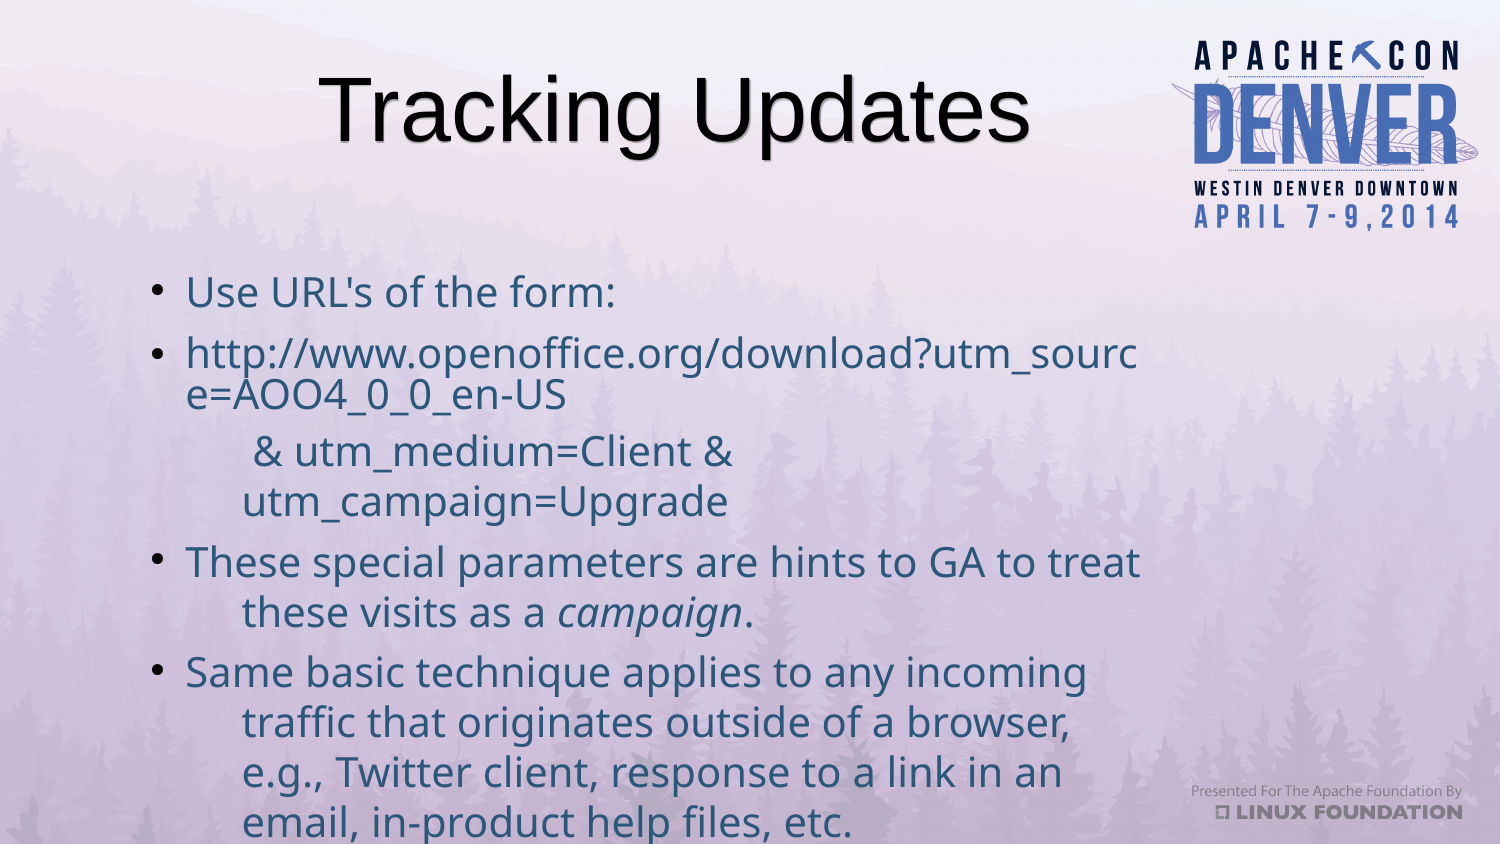

# Tracking Updates
Use URL's of the form:
http://www.openoffice.org/download?utm_source=AOO4_0_0_en-US & utm_medium=Client & utm_campaign=Upgrade
These special parameters are hints to GA to treat these visits as a campaign.
Same basic technique applies to any incoming traffic that originates outside of a browser, e.g., Twitter client, response to a link in an email, in-product help files, etc.